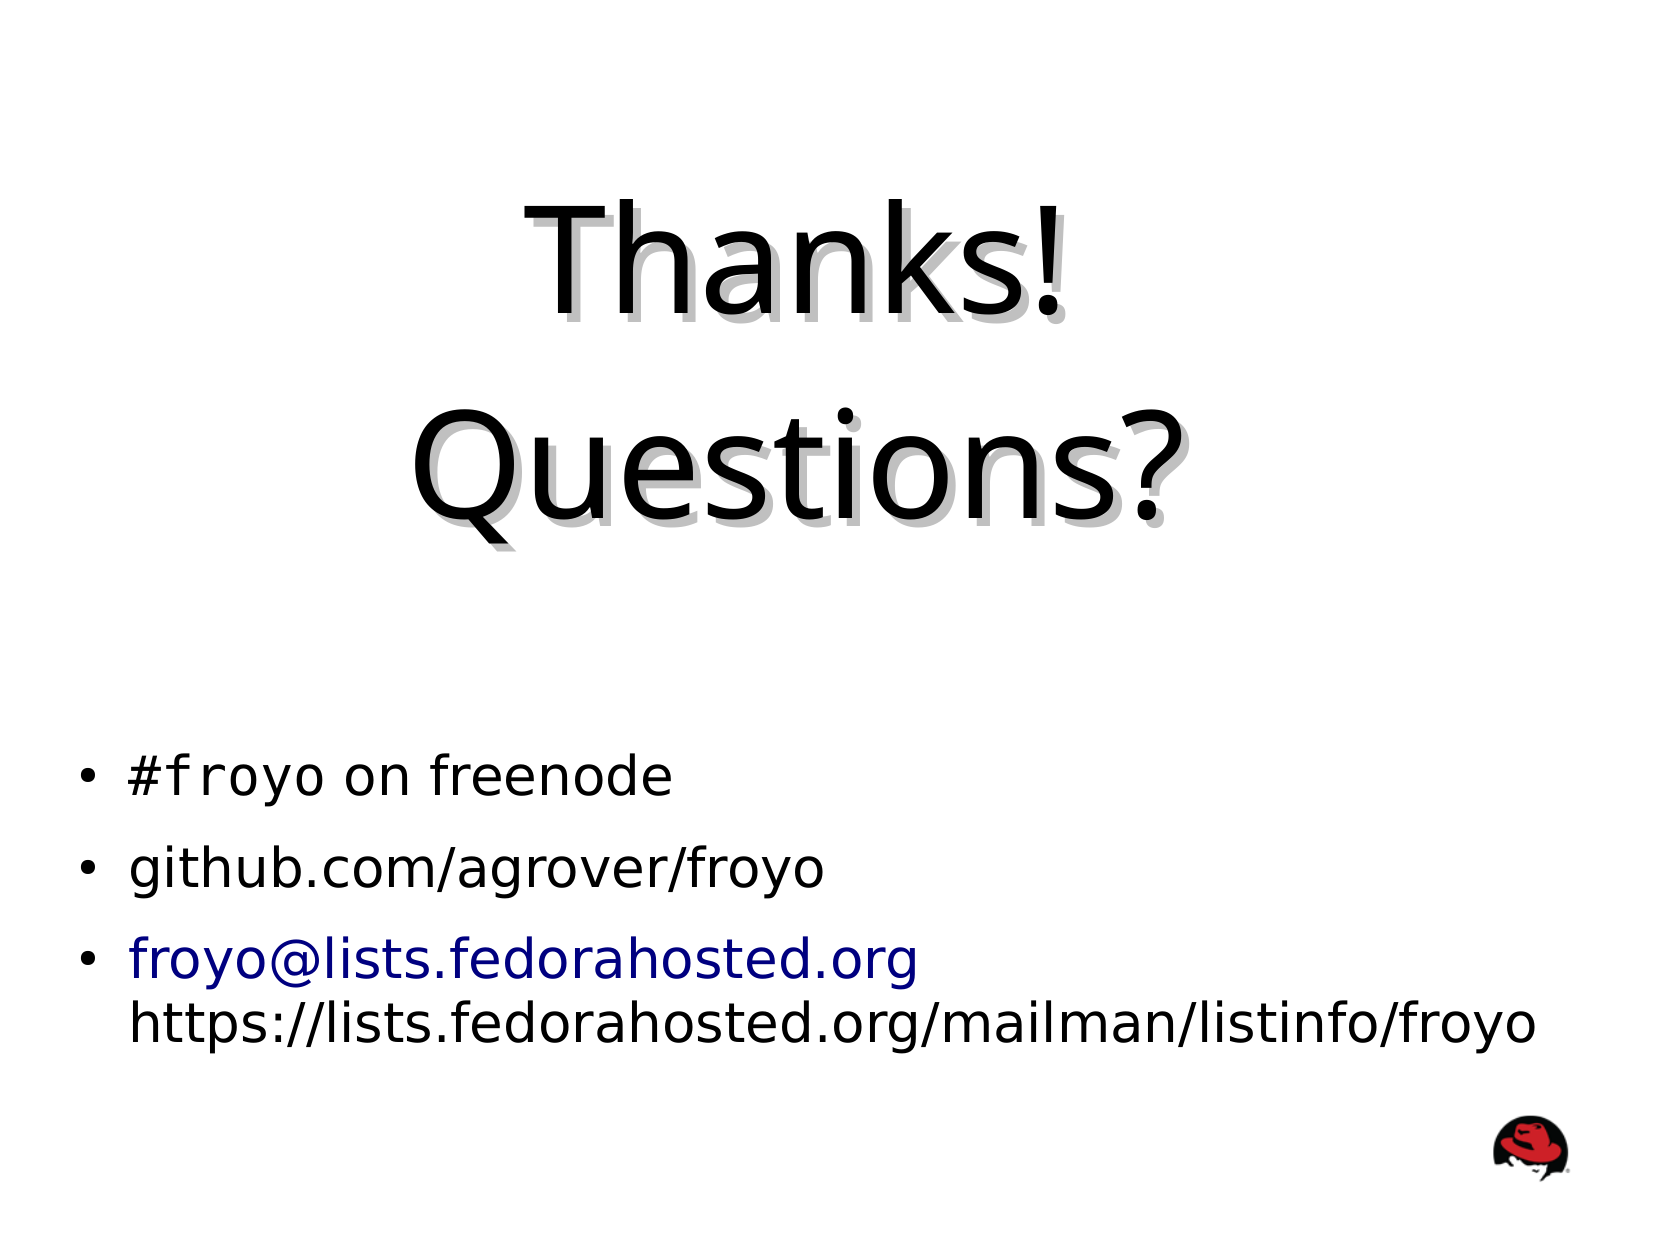

Thanks!
Questions?
# #froyo on freenode
github.com/agrover/froyo
froyo@lists.fedorahosted.org
https://lists.fedorahosted.org/mailman/listinfo/froyo